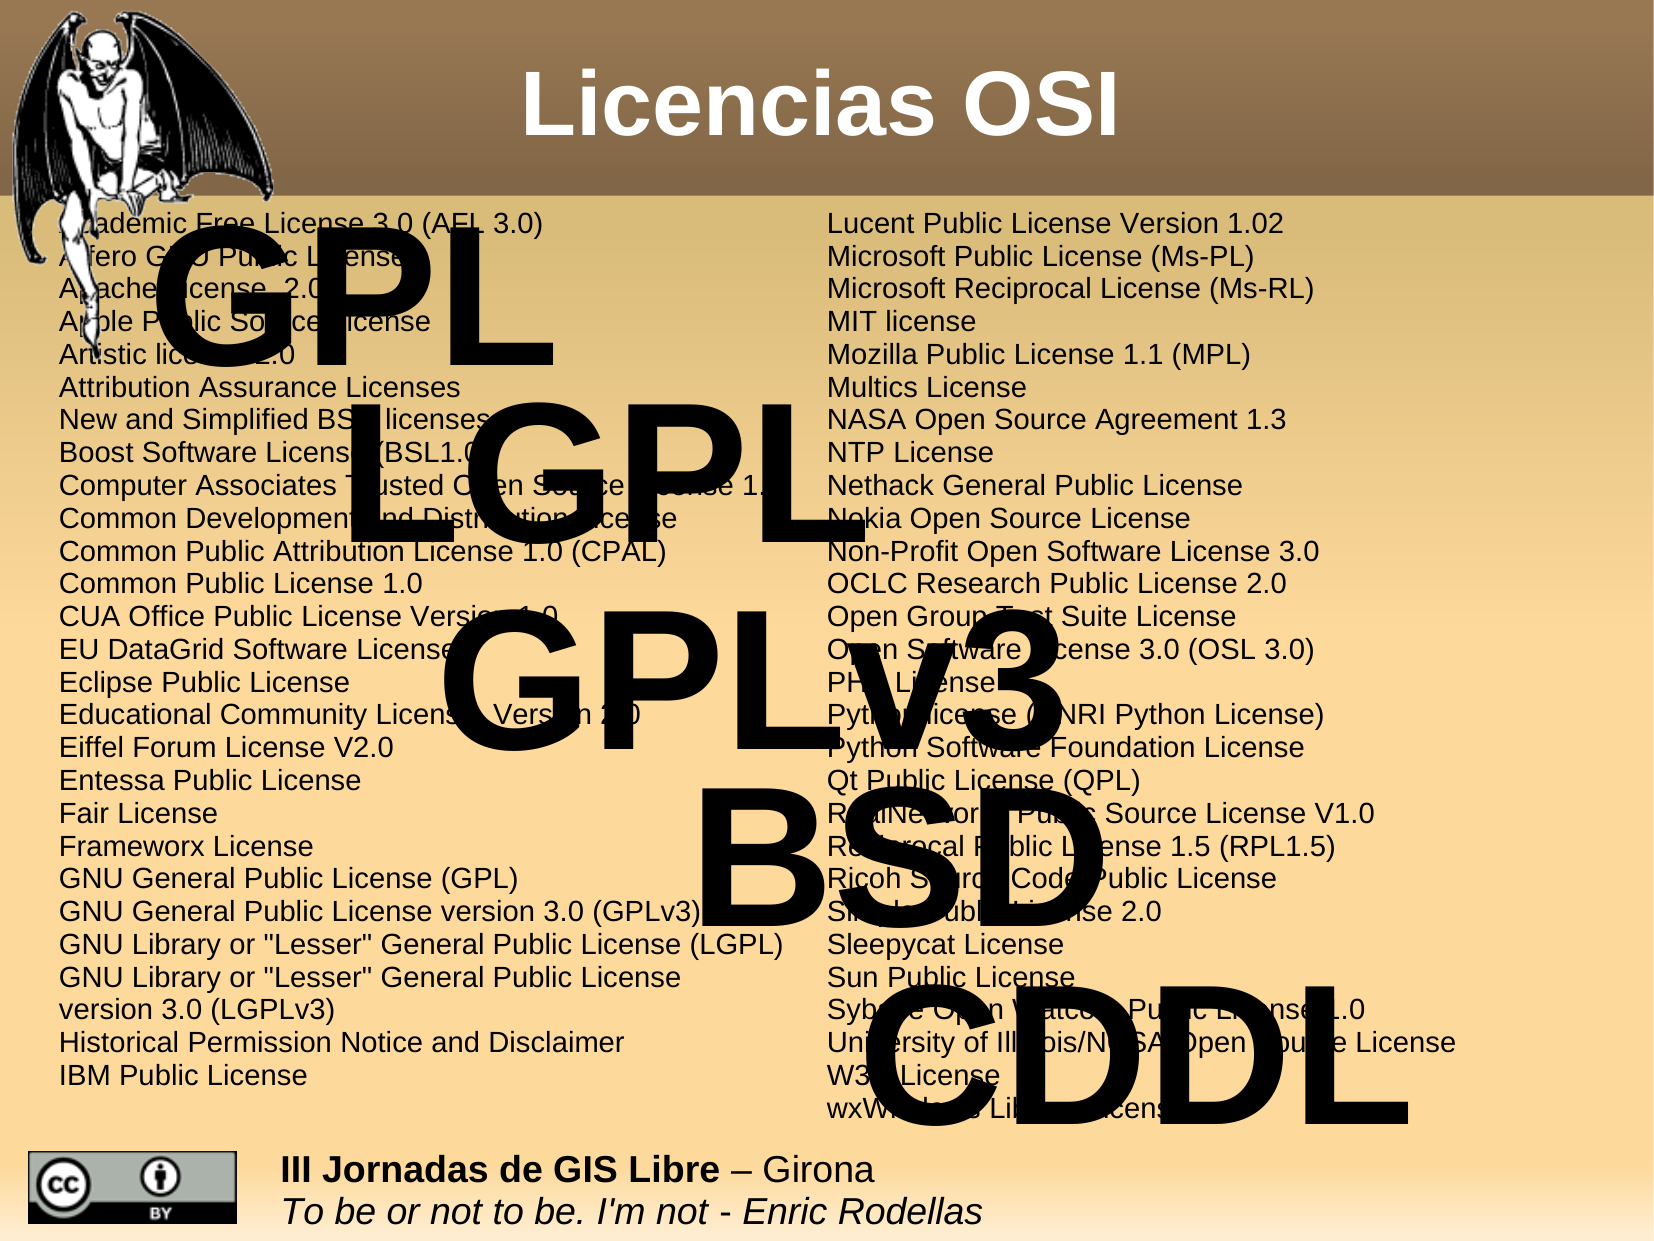

# Licencias OSI
GPL
Academic Free License 3.0 (AFL 3.0)
Affero GNU Public License
Apache License, 2.0
Apple Public Source License
Artistic license 2.0
Attribution Assurance Licenses
New and Simplified BSD licenses
Boost Software License (BSL1.0)
Computer Associates Trusted Open Source License 1.1
Common Development and Distribution License
Common Public Attribution License 1.0 (CPAL)
Common Public License 1.0
CUA Office Public License Version 1.0
EU DataGrid Software License
Eclipse Public License
Educational Community License, Version 2.0
Eiffel Forum License V2.0
Entessa Public License
Fair License
Frameworx License
GNU General Public License (GPL)
GNU General Public License version 3.0 (GPLv3)
GNU Library or "Lesser" General Public License (LGPL)
GNU Library or "Lesser" General Public License version 3.0 (LGPLv3)
Historical Permission Notice and Disclaimer
IBM Public License
Lucent Public License Version 1.02
Microsoft Public License (Ms-PL)
Microsoft Reciprocal License (Ms-RL)
MIT license
Mozilla Public License 1.1 (MPL)
Multics License
NASA Open Source Agreement 1.3
NTP License
Nethack General Public License
Nokia Open Source License
Non-Profit Open Software License 3.0
OCLC Research Public License 2.0
Open Group Test Suite License
Open Software License 3.0 (OSL 3.0)
PHP License
Python license (CNRI Python License)
Python Software Foundation License
Qt Public License (QPL)
RealNetworks Public Source License V1.0
Reciprocal Public License 1.5 (RPL1.5)
Ricoh Source Code Public License
Simple Public License 2.0
Sleepycat License
Sun Public License
Sybase Open Watcom Public License 1.0
University of Illinois/NCSA Open Source License
W3C License
wxWindows Library License
LGPL
GPLv3
BSD
CDDL
III Jornadas de GIS Libre – Girona
To be or not to be. I'm not - Enric Rodellas